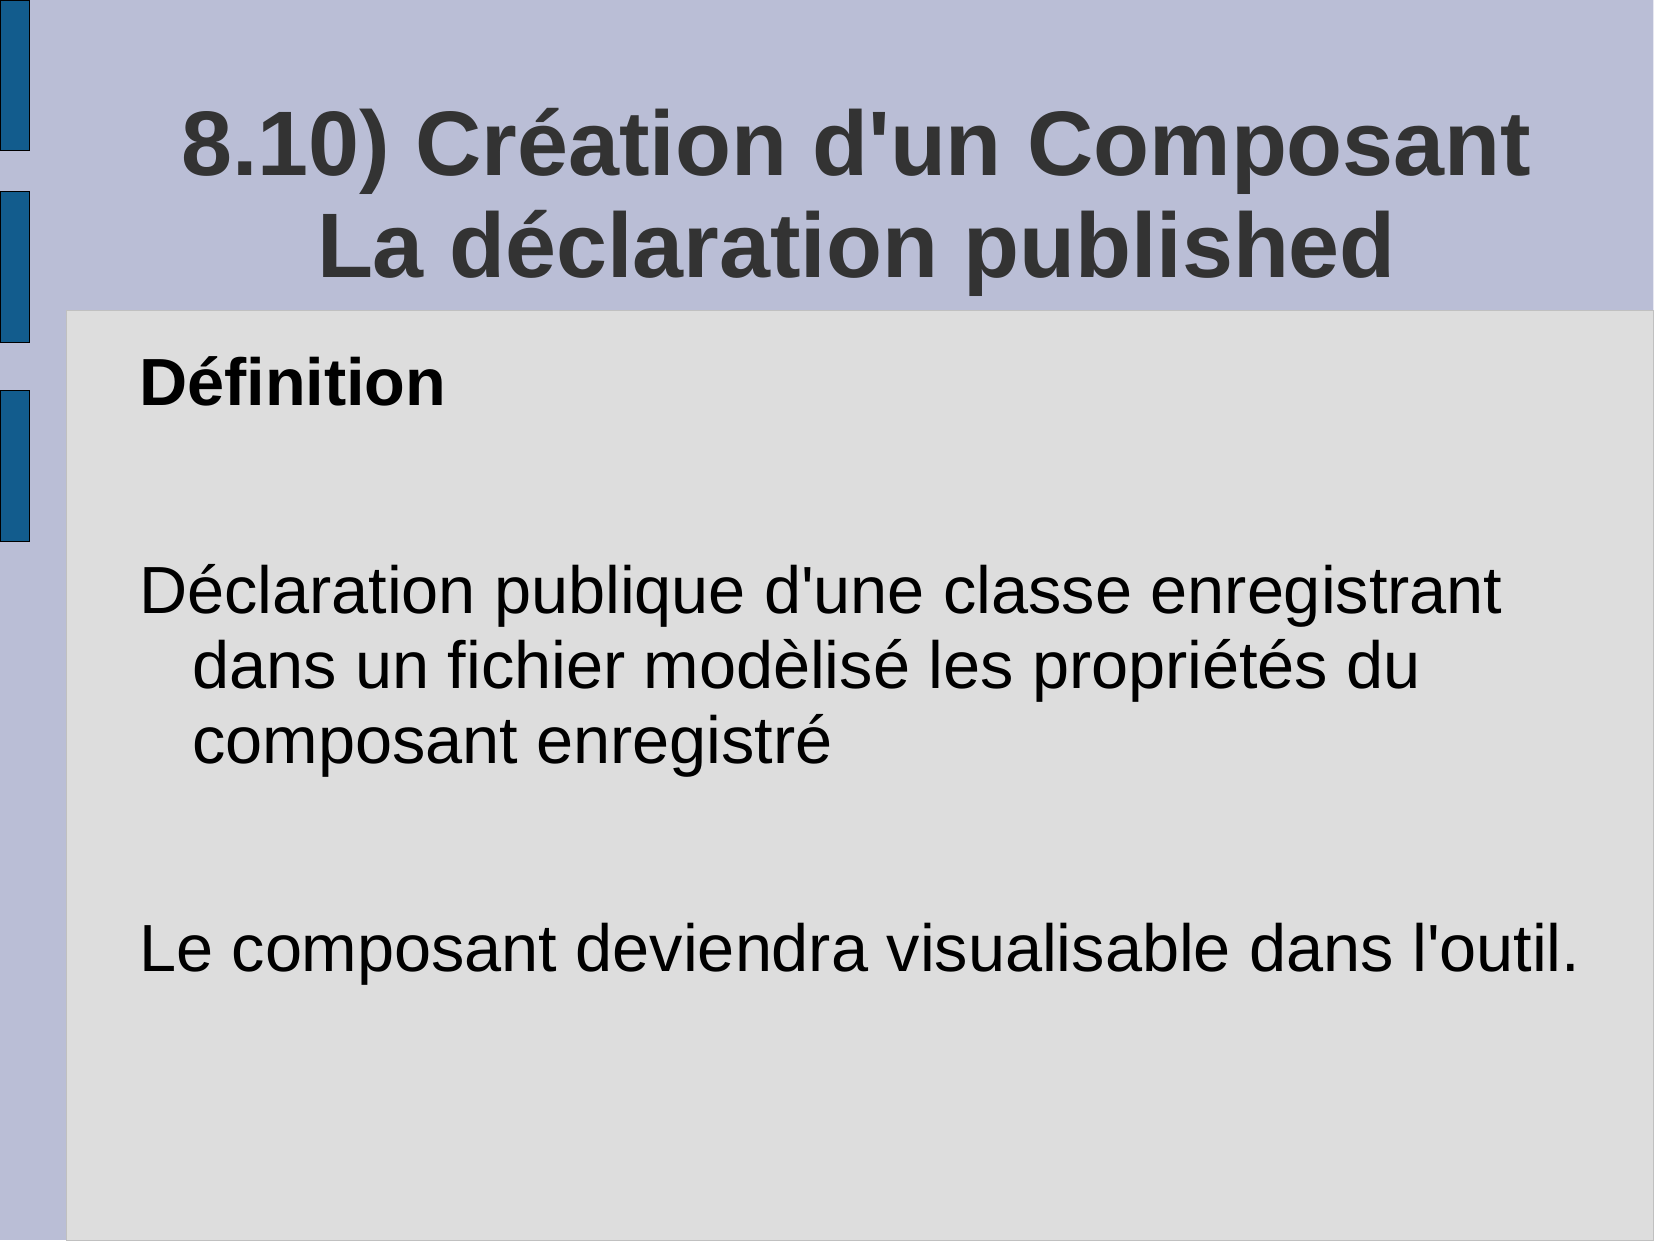

# 8.10) Création d'un Composant La déclaration published
Définition
Déclaration publique d'une classe enregistrant dans un fichier modèlisé les propriétés du composant enregistré
Le composant deviendra visualisable dans l'outil.